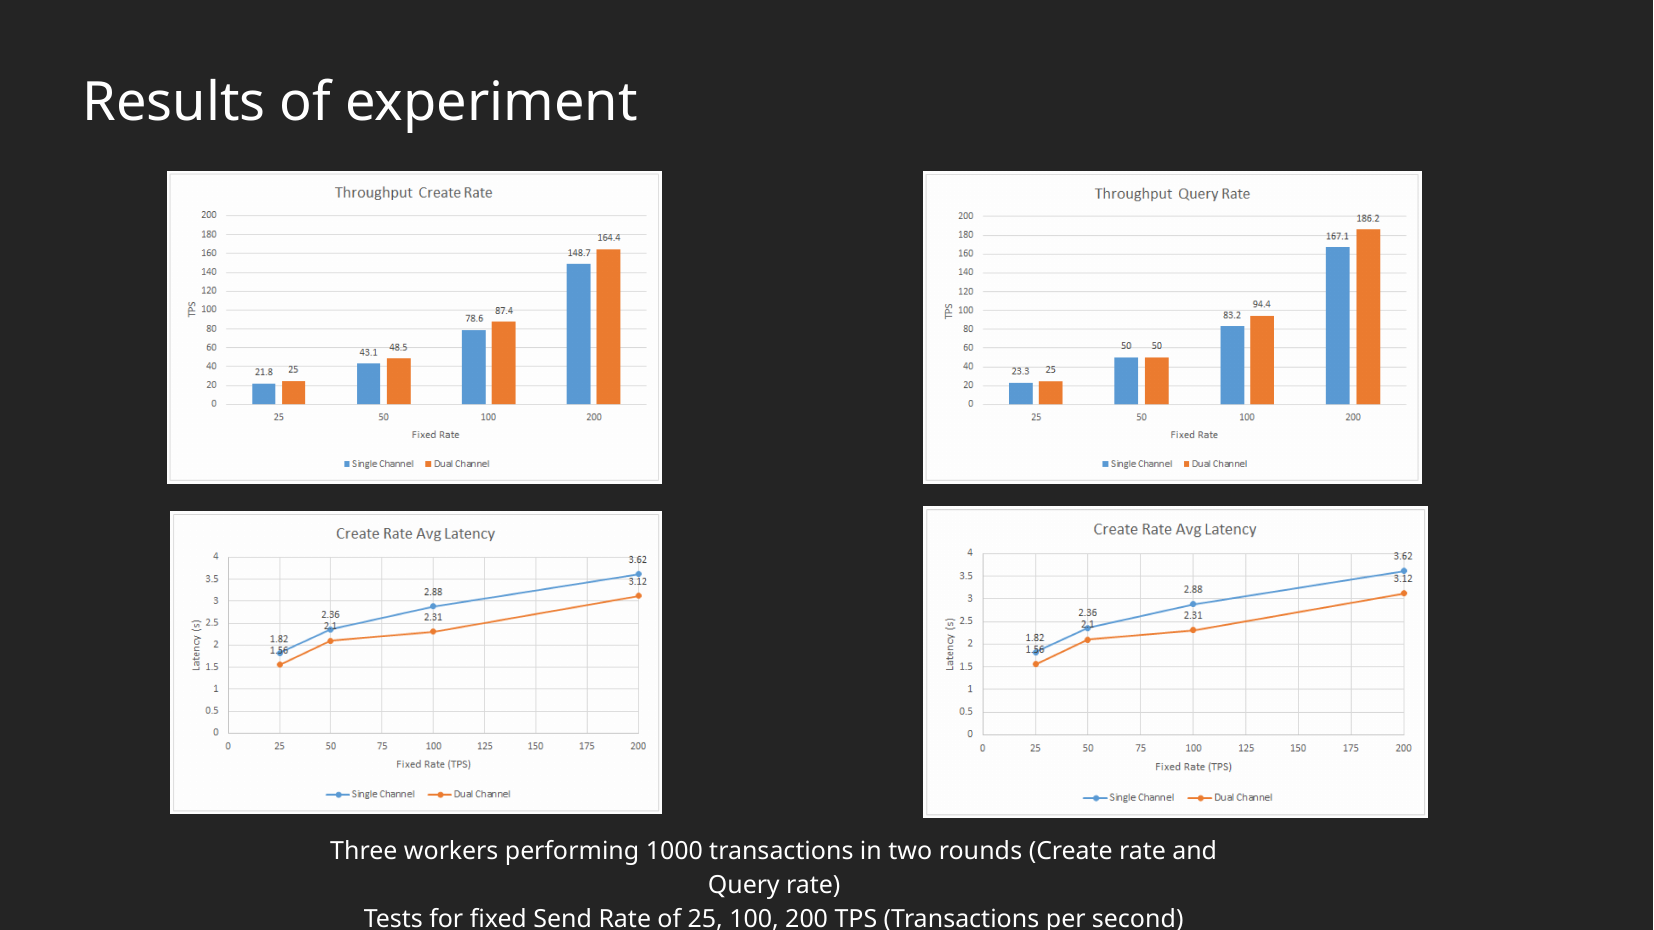

# Results of experiment
Three workers performing 1000 transactions in two rounds (Create rate and Query rate)
Tests for fixed Send Rate of 25, 100, 200 TPS (Transactions per second)